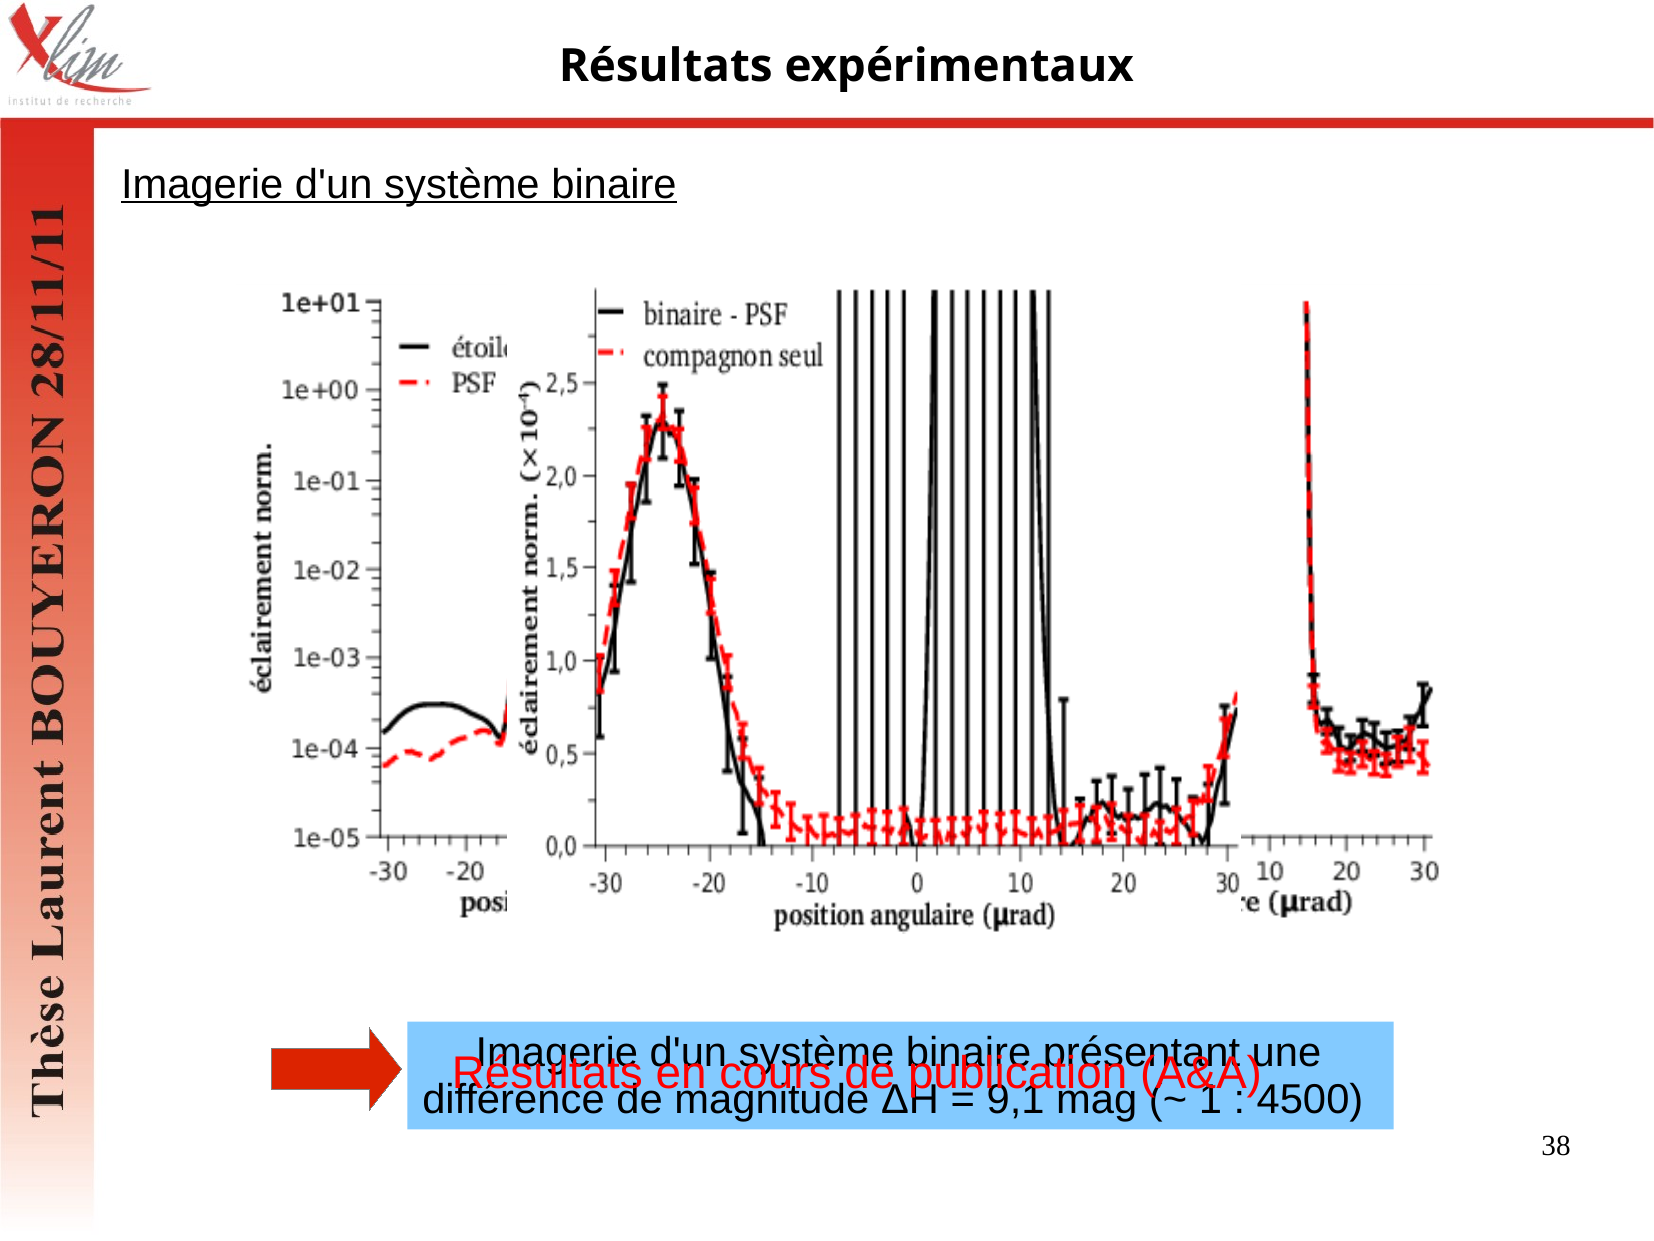

Résultats expérimentaux
Imagerie d'un système binaire
Imagerie d'un système binaire présentant une différence de magnitude ΔH = 9,1 mag (~ 1 : 4500)
Résultats en cours de publication (A&A)
38